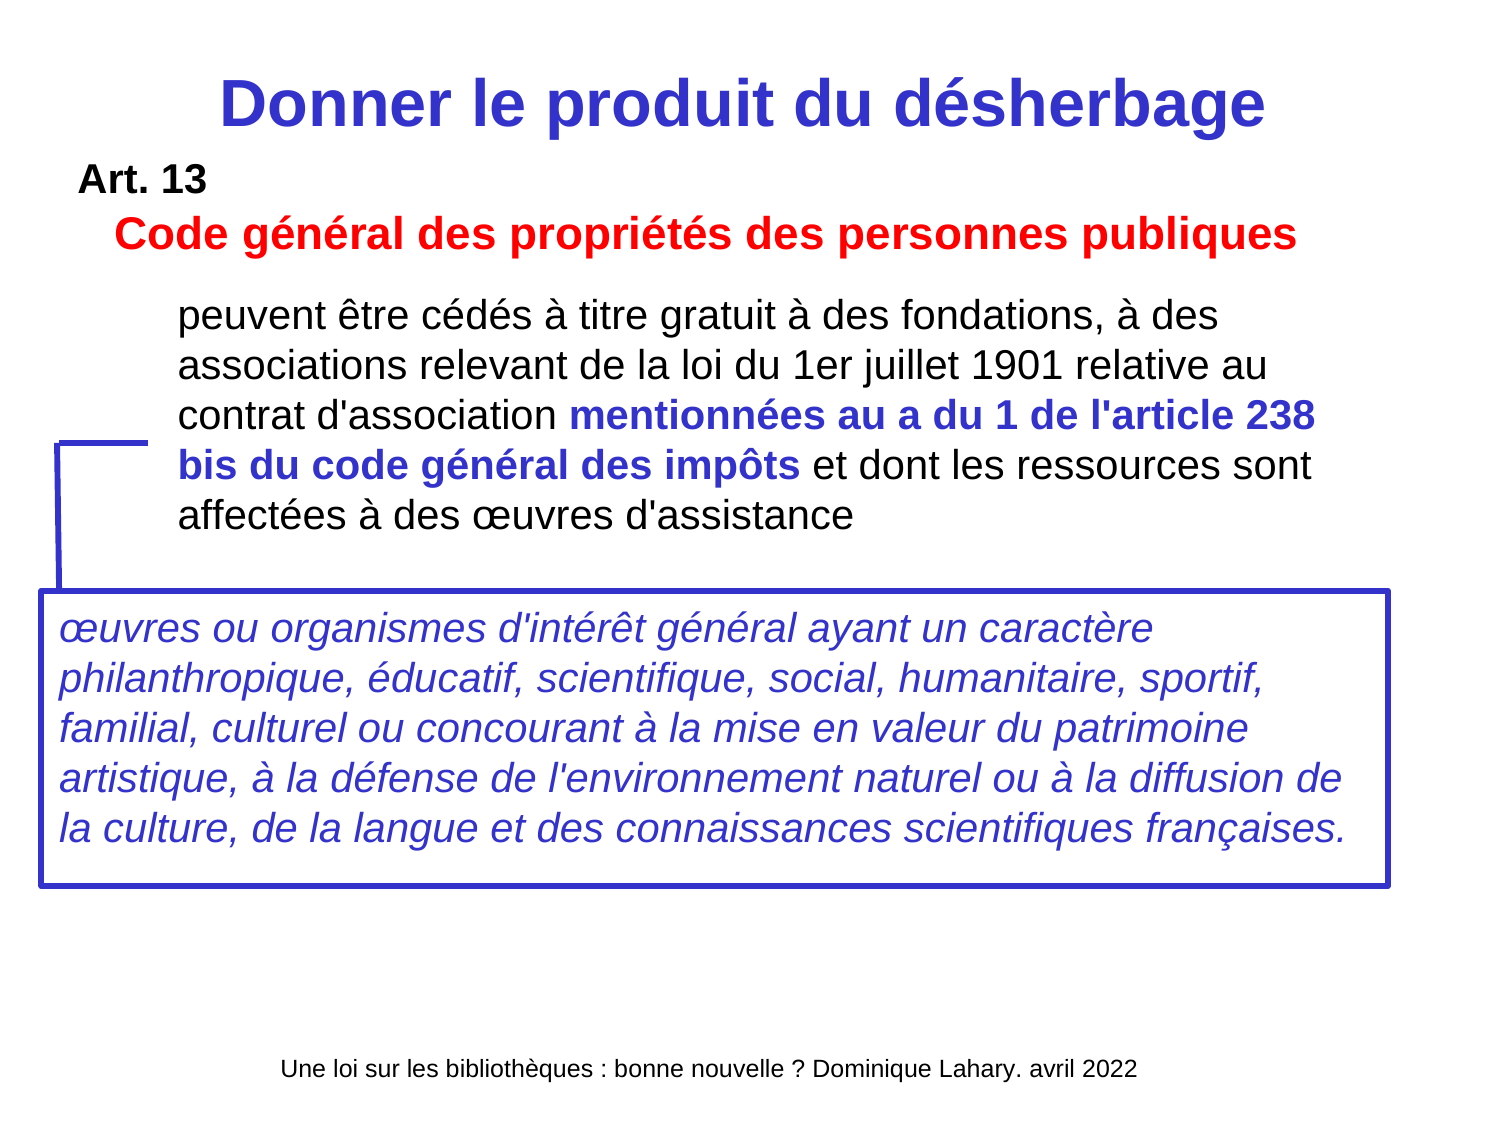

Donner le produit du désherbage
Art. 13
Code général des propriétés des personnes publiques
	peuvent être cédés à titre gratuit à des fondations, à des associations relevant de la loi du 1er juillet 1901 relative au contrat d'association mentionnées au a du 1 de l'article 238 bis du code général des impôts et dont les ressources sont affectées à des œuvres d'assistance
œuvres ou organismes d'intérêt général ayant un caractère philanthropique, éducatif, scientifique, social, humanitaire, sportif, familial, culturel ou concourant à la mise en valeur du patrimoine artistique, à la défense de l'environnement naturel ou à la diffusion de la culture, de la langue et des connaissances scientifiques françaises.
Une loi sur les bibliothèques : bonne nouvelle ? Dominique Lahary. avril 2022